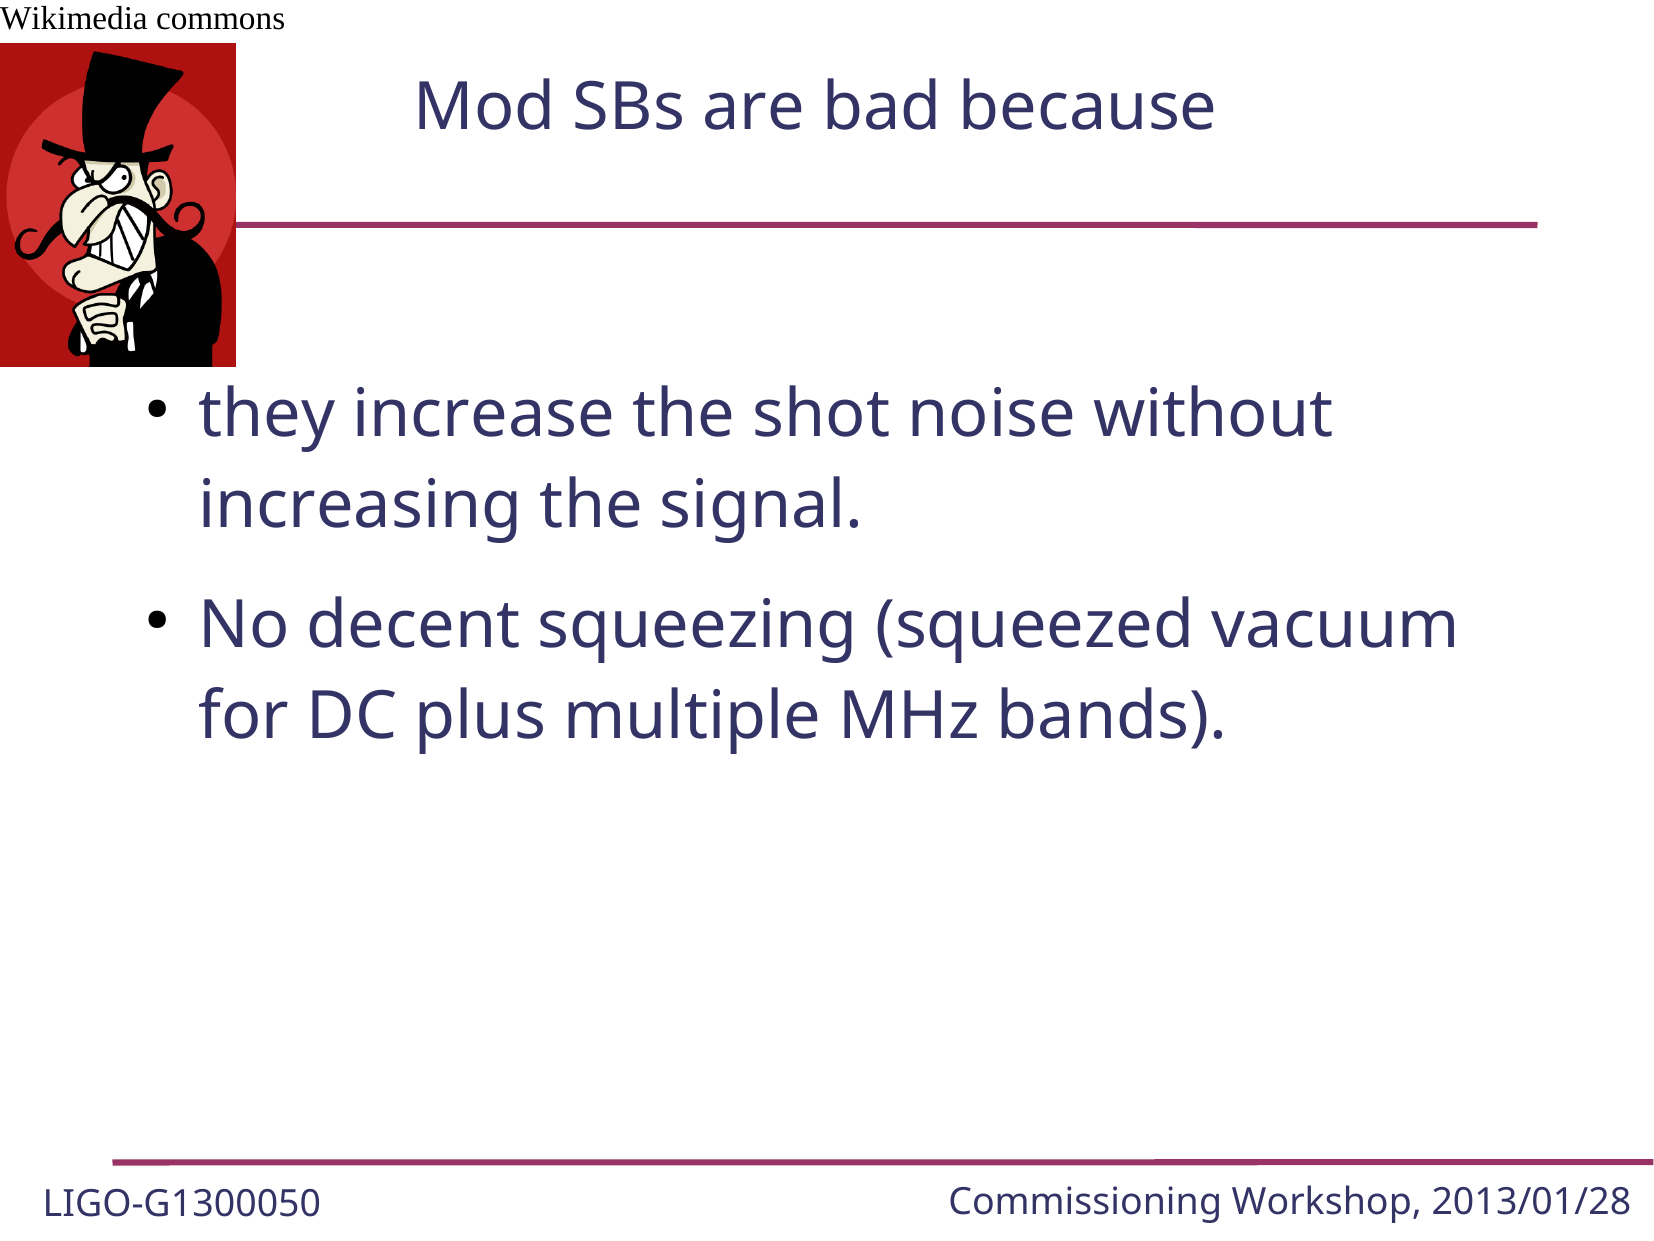

Wikimedia commons
# Mod SBs are bad because
they increase the shot noise without increasing the signal.
No decent squeezing (squeezed vacuum for DC plus multiple MHz bands).